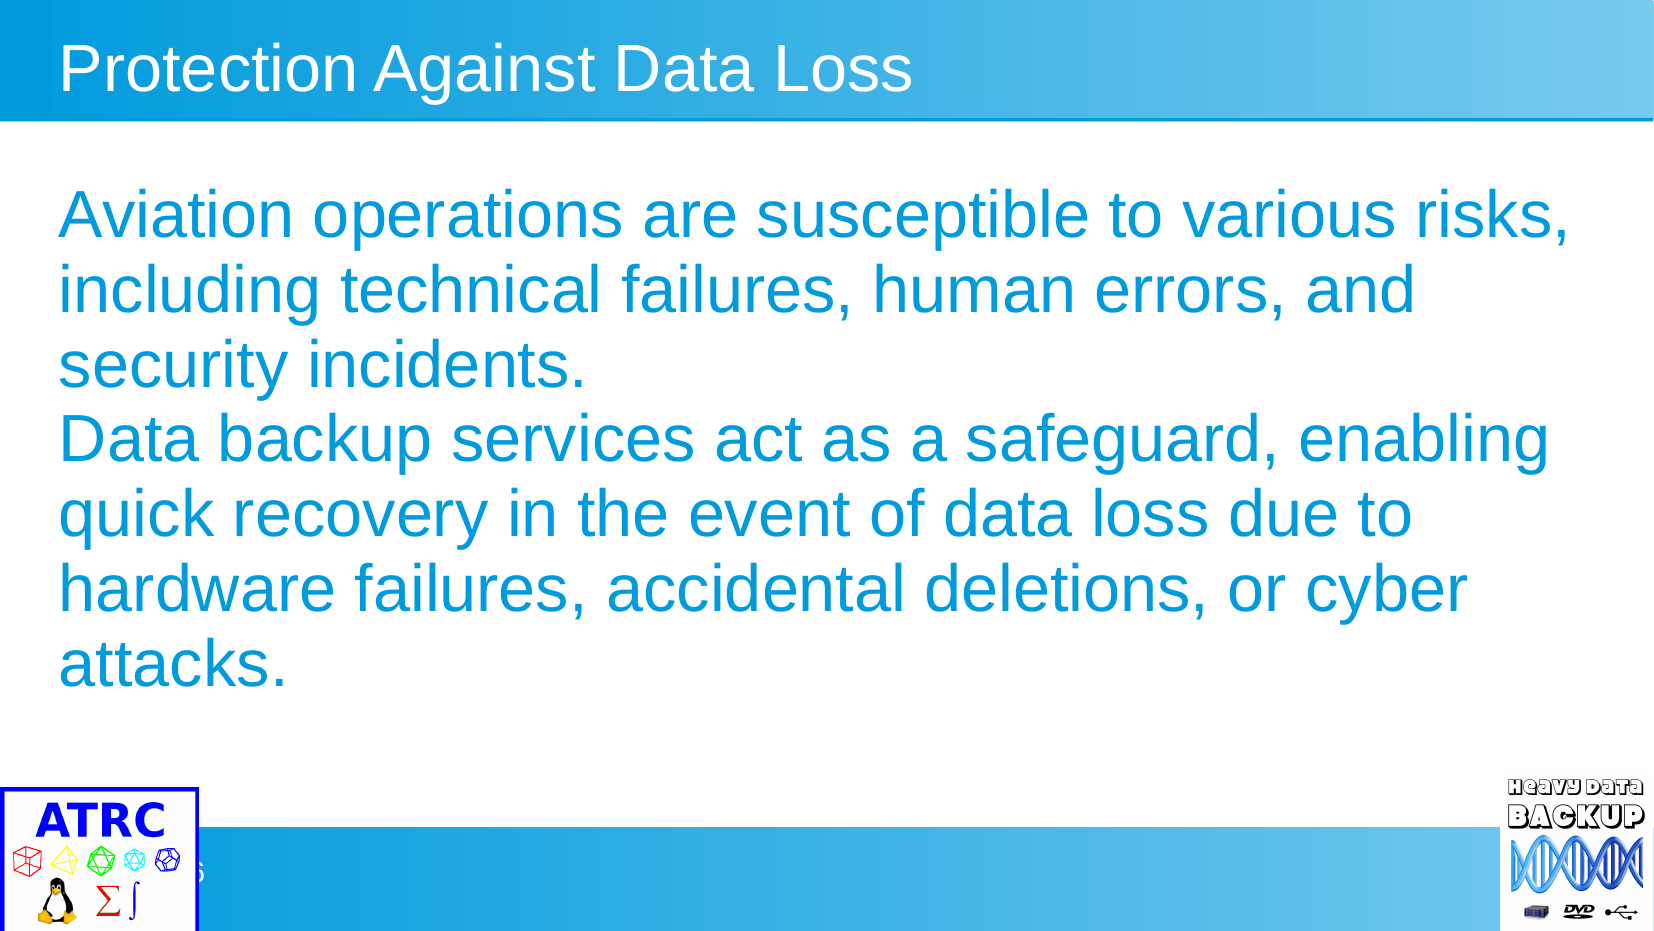

# Protection Against Data Loss
Aviation operations are susceptible to various risks, including technical failures, human errors, and security incidents.
Data backup services act as a safeguard, enabling quick recovery in the event of data loss due to hardware failures, accidental deletions, or cyber attacks.
34